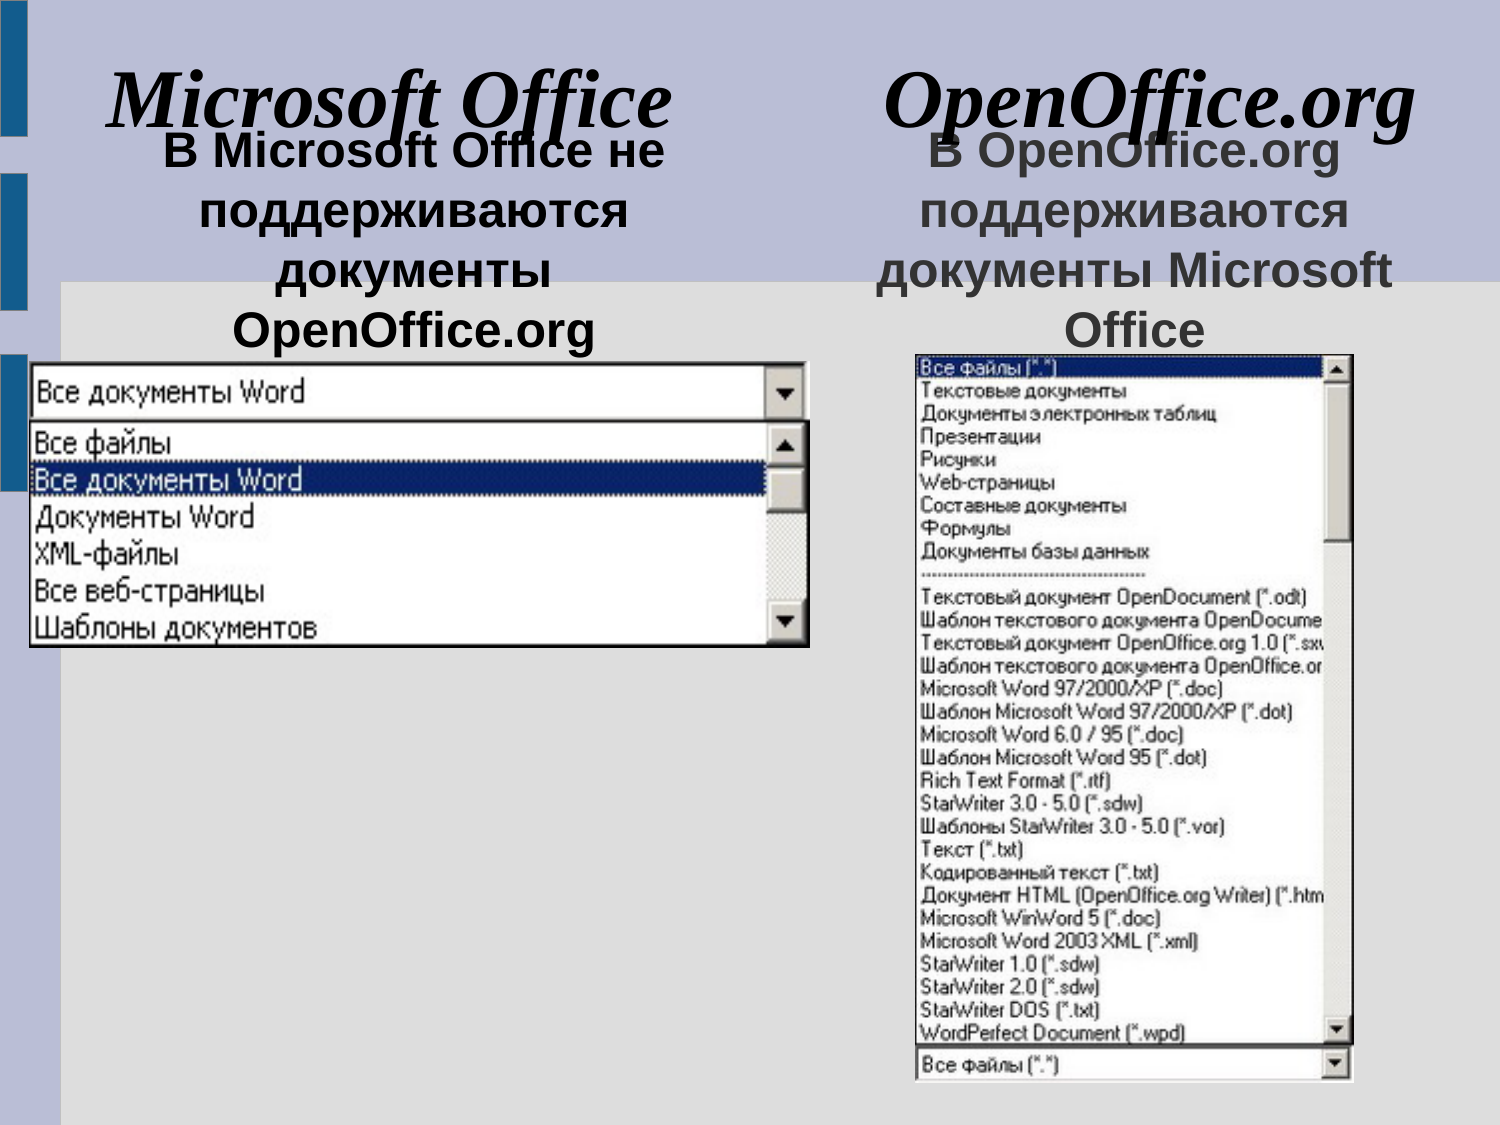

Microsoft Office
OpenOffice.org
# В OpenOffice.org поддерживаются документы Microsoft Office
В Microsoft Office не поддерживаются документы OpenOffice.org